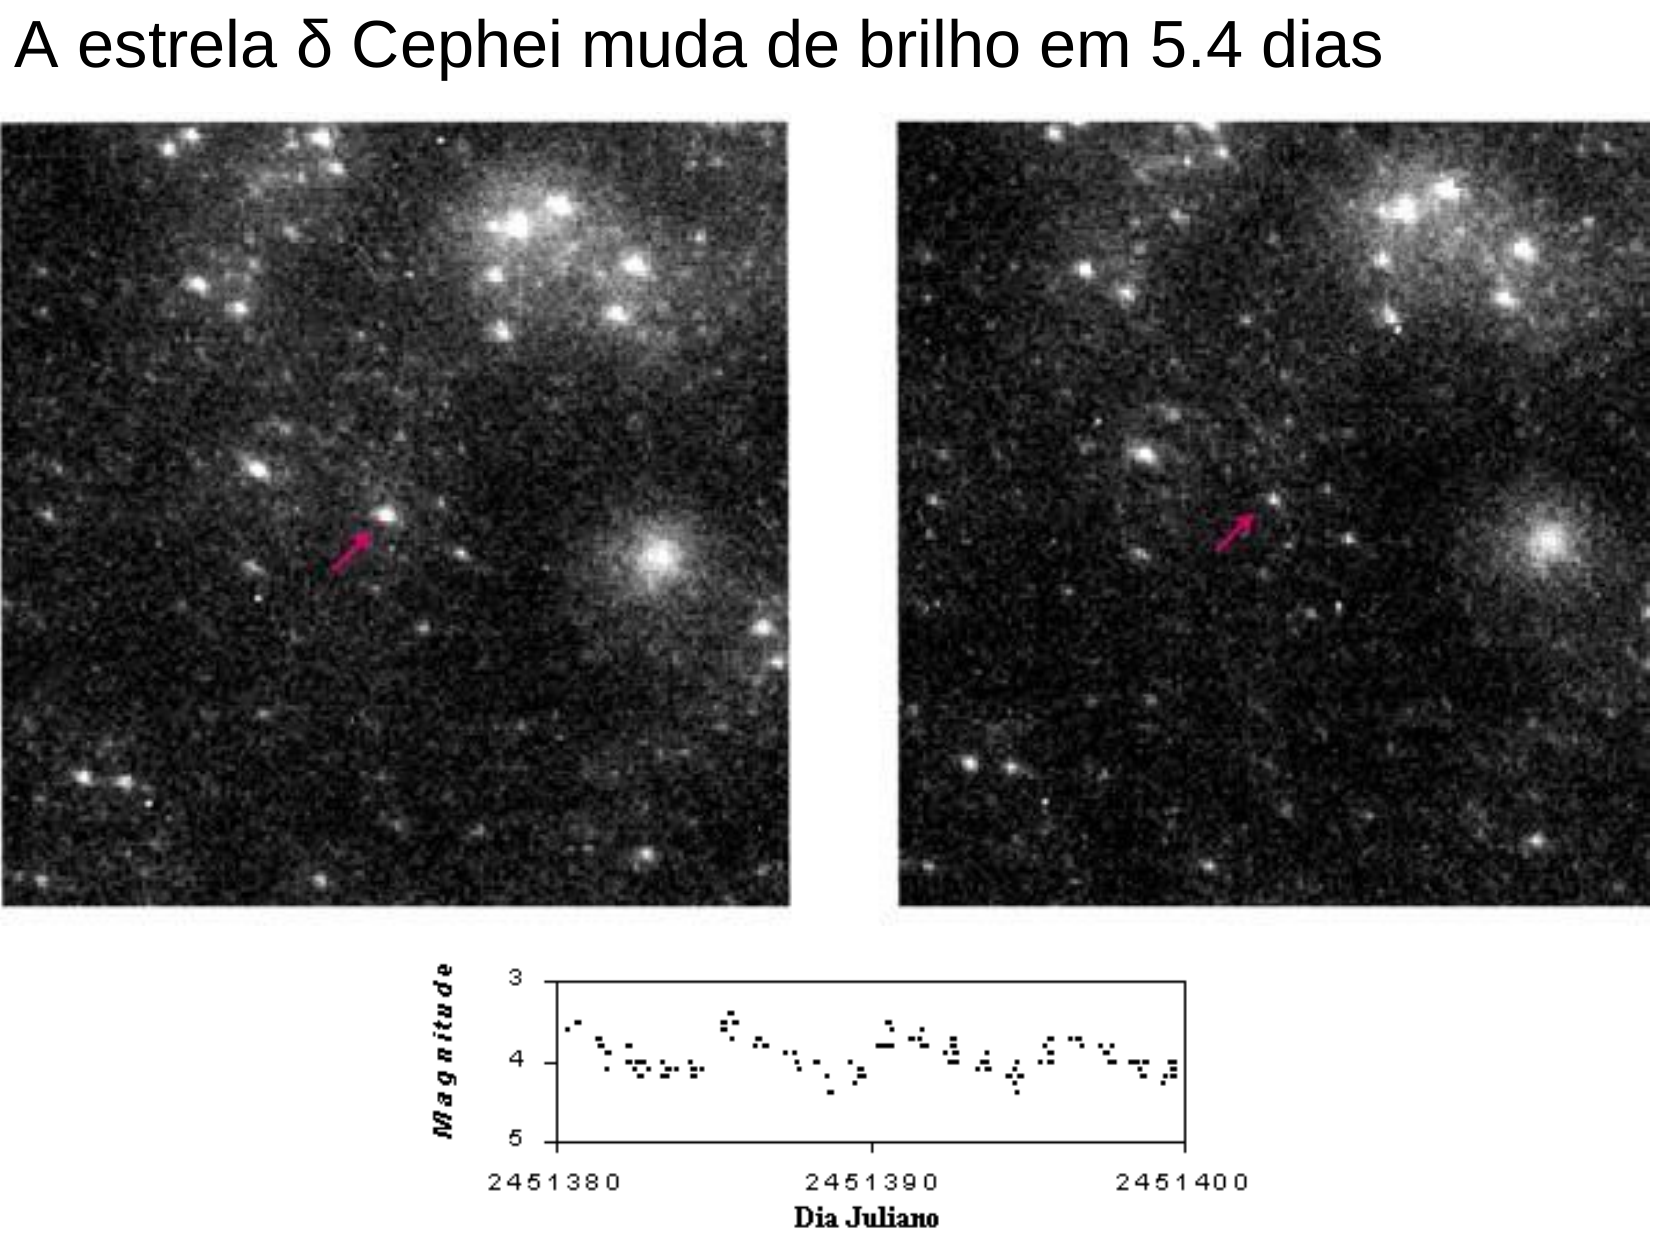

A estrela δ Cephei muda de brilho em 5.4 dias